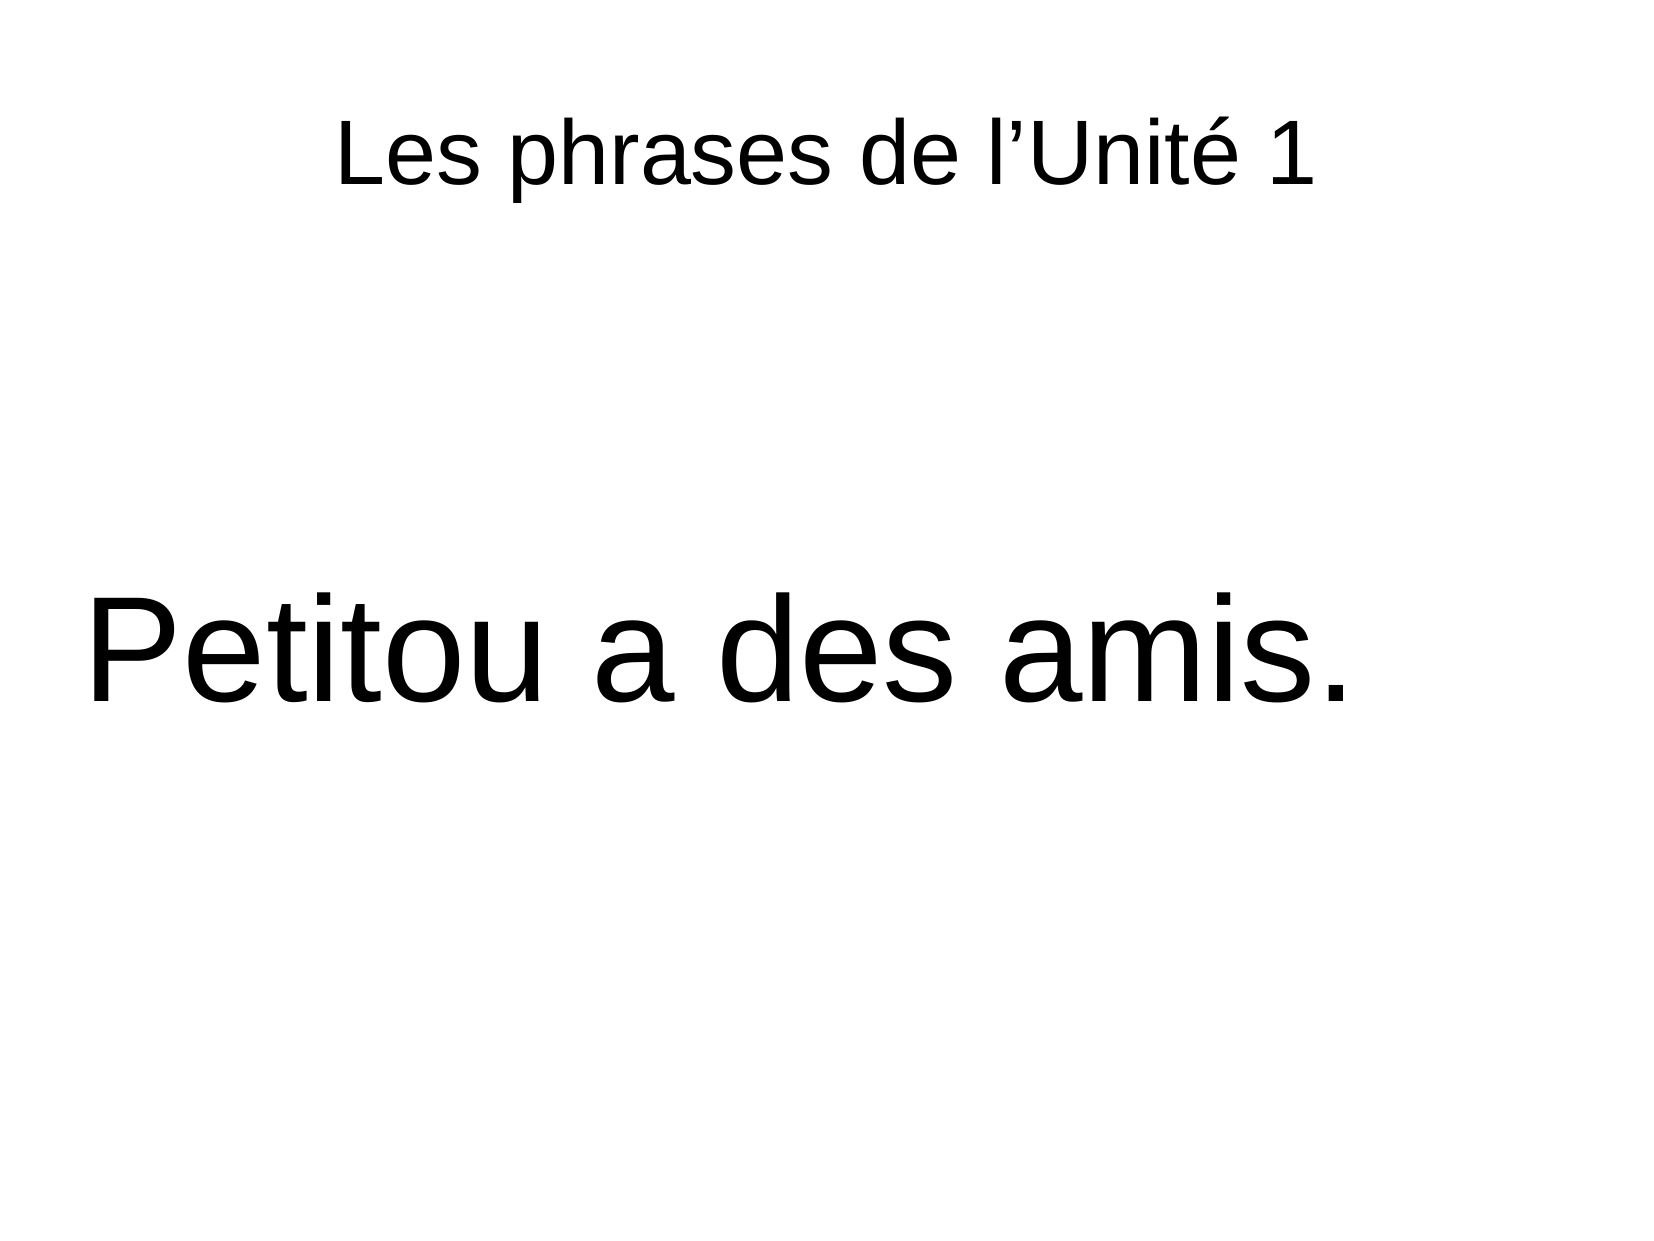

# Les phrases de l’Unité 1
Petitou a des amis.